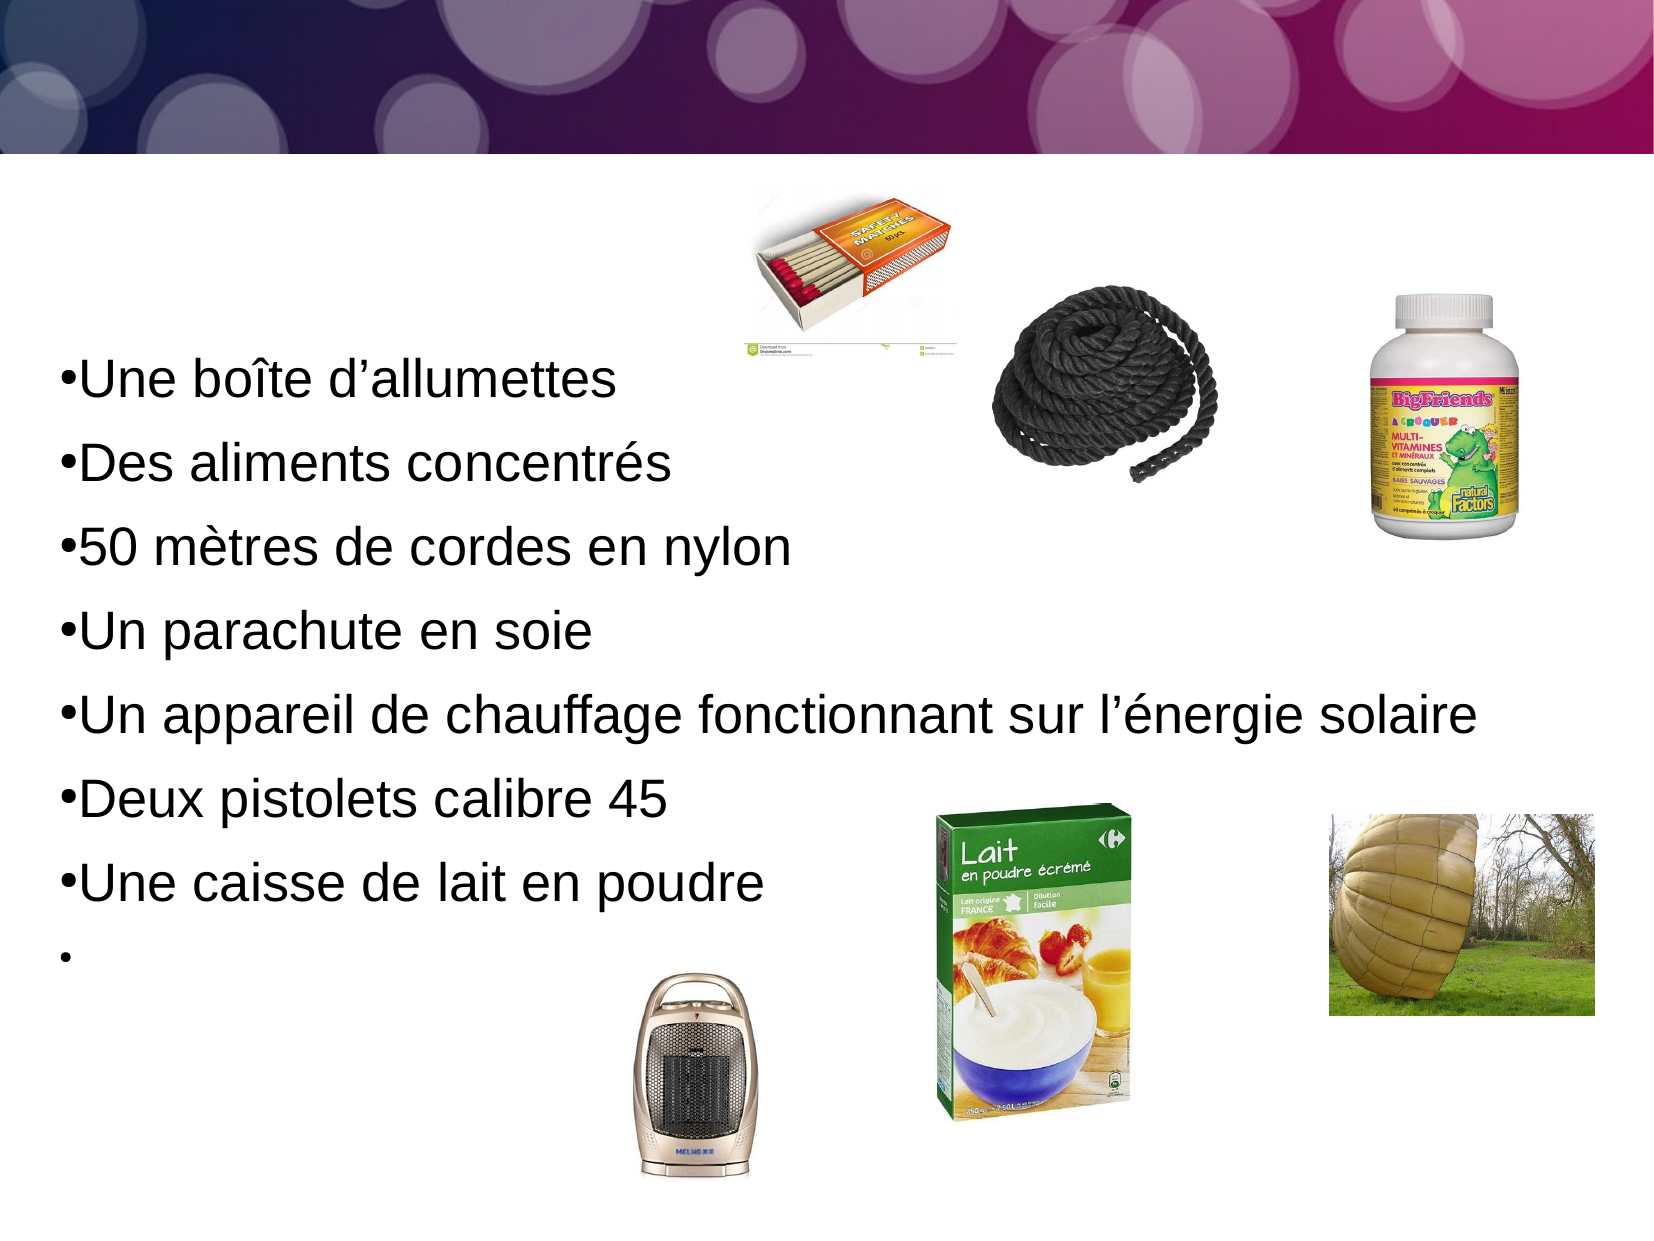

# Une boîte d’allumettes
Des aliments concentrés
50 mètres de cordes en nylon
Un parachute en soie
Un appareil de chauffage fonctionnant sur l’énergie solaire
Deux pistolets calibre 45
Une caisse de lait en poudre